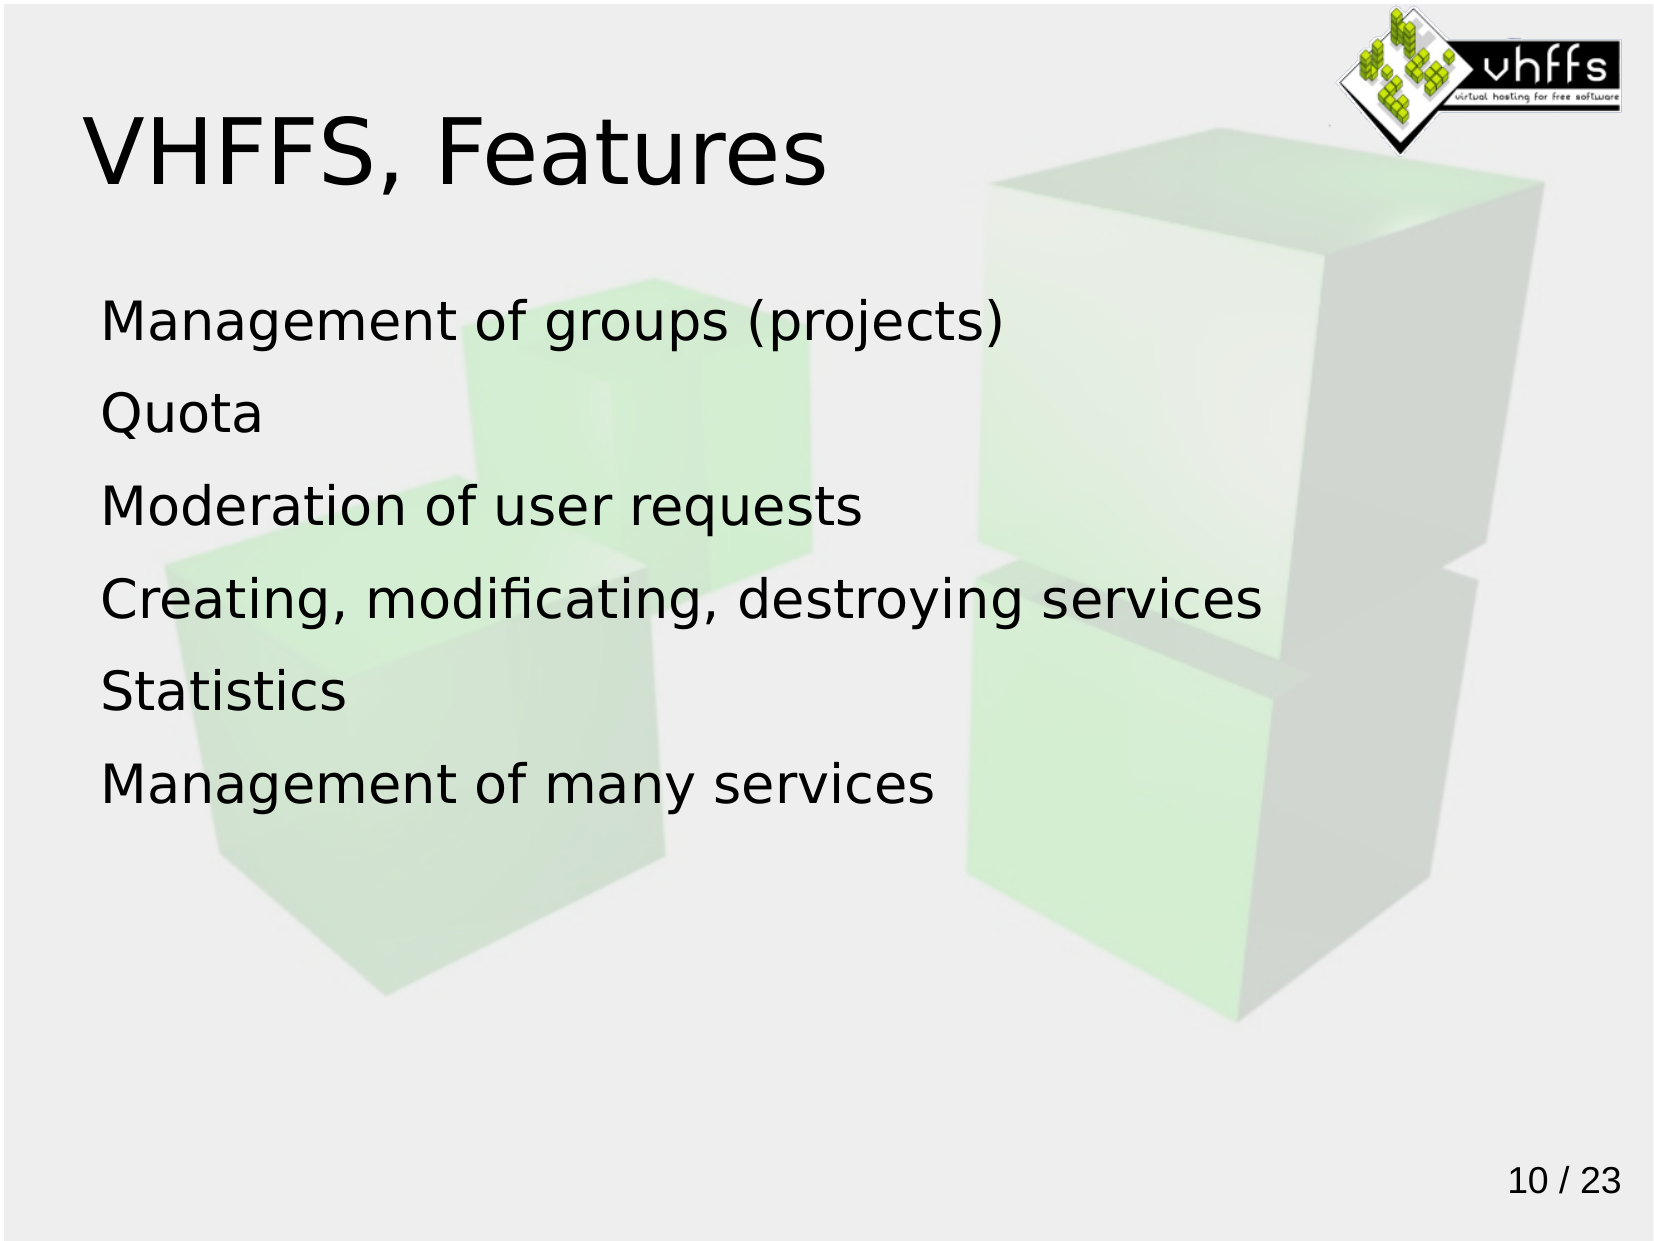

# VHFFS, Features
Management of groups (projects)
Quota
Moderation of user requests
Creating, modificating, destroying services
Statistics
Management of many services